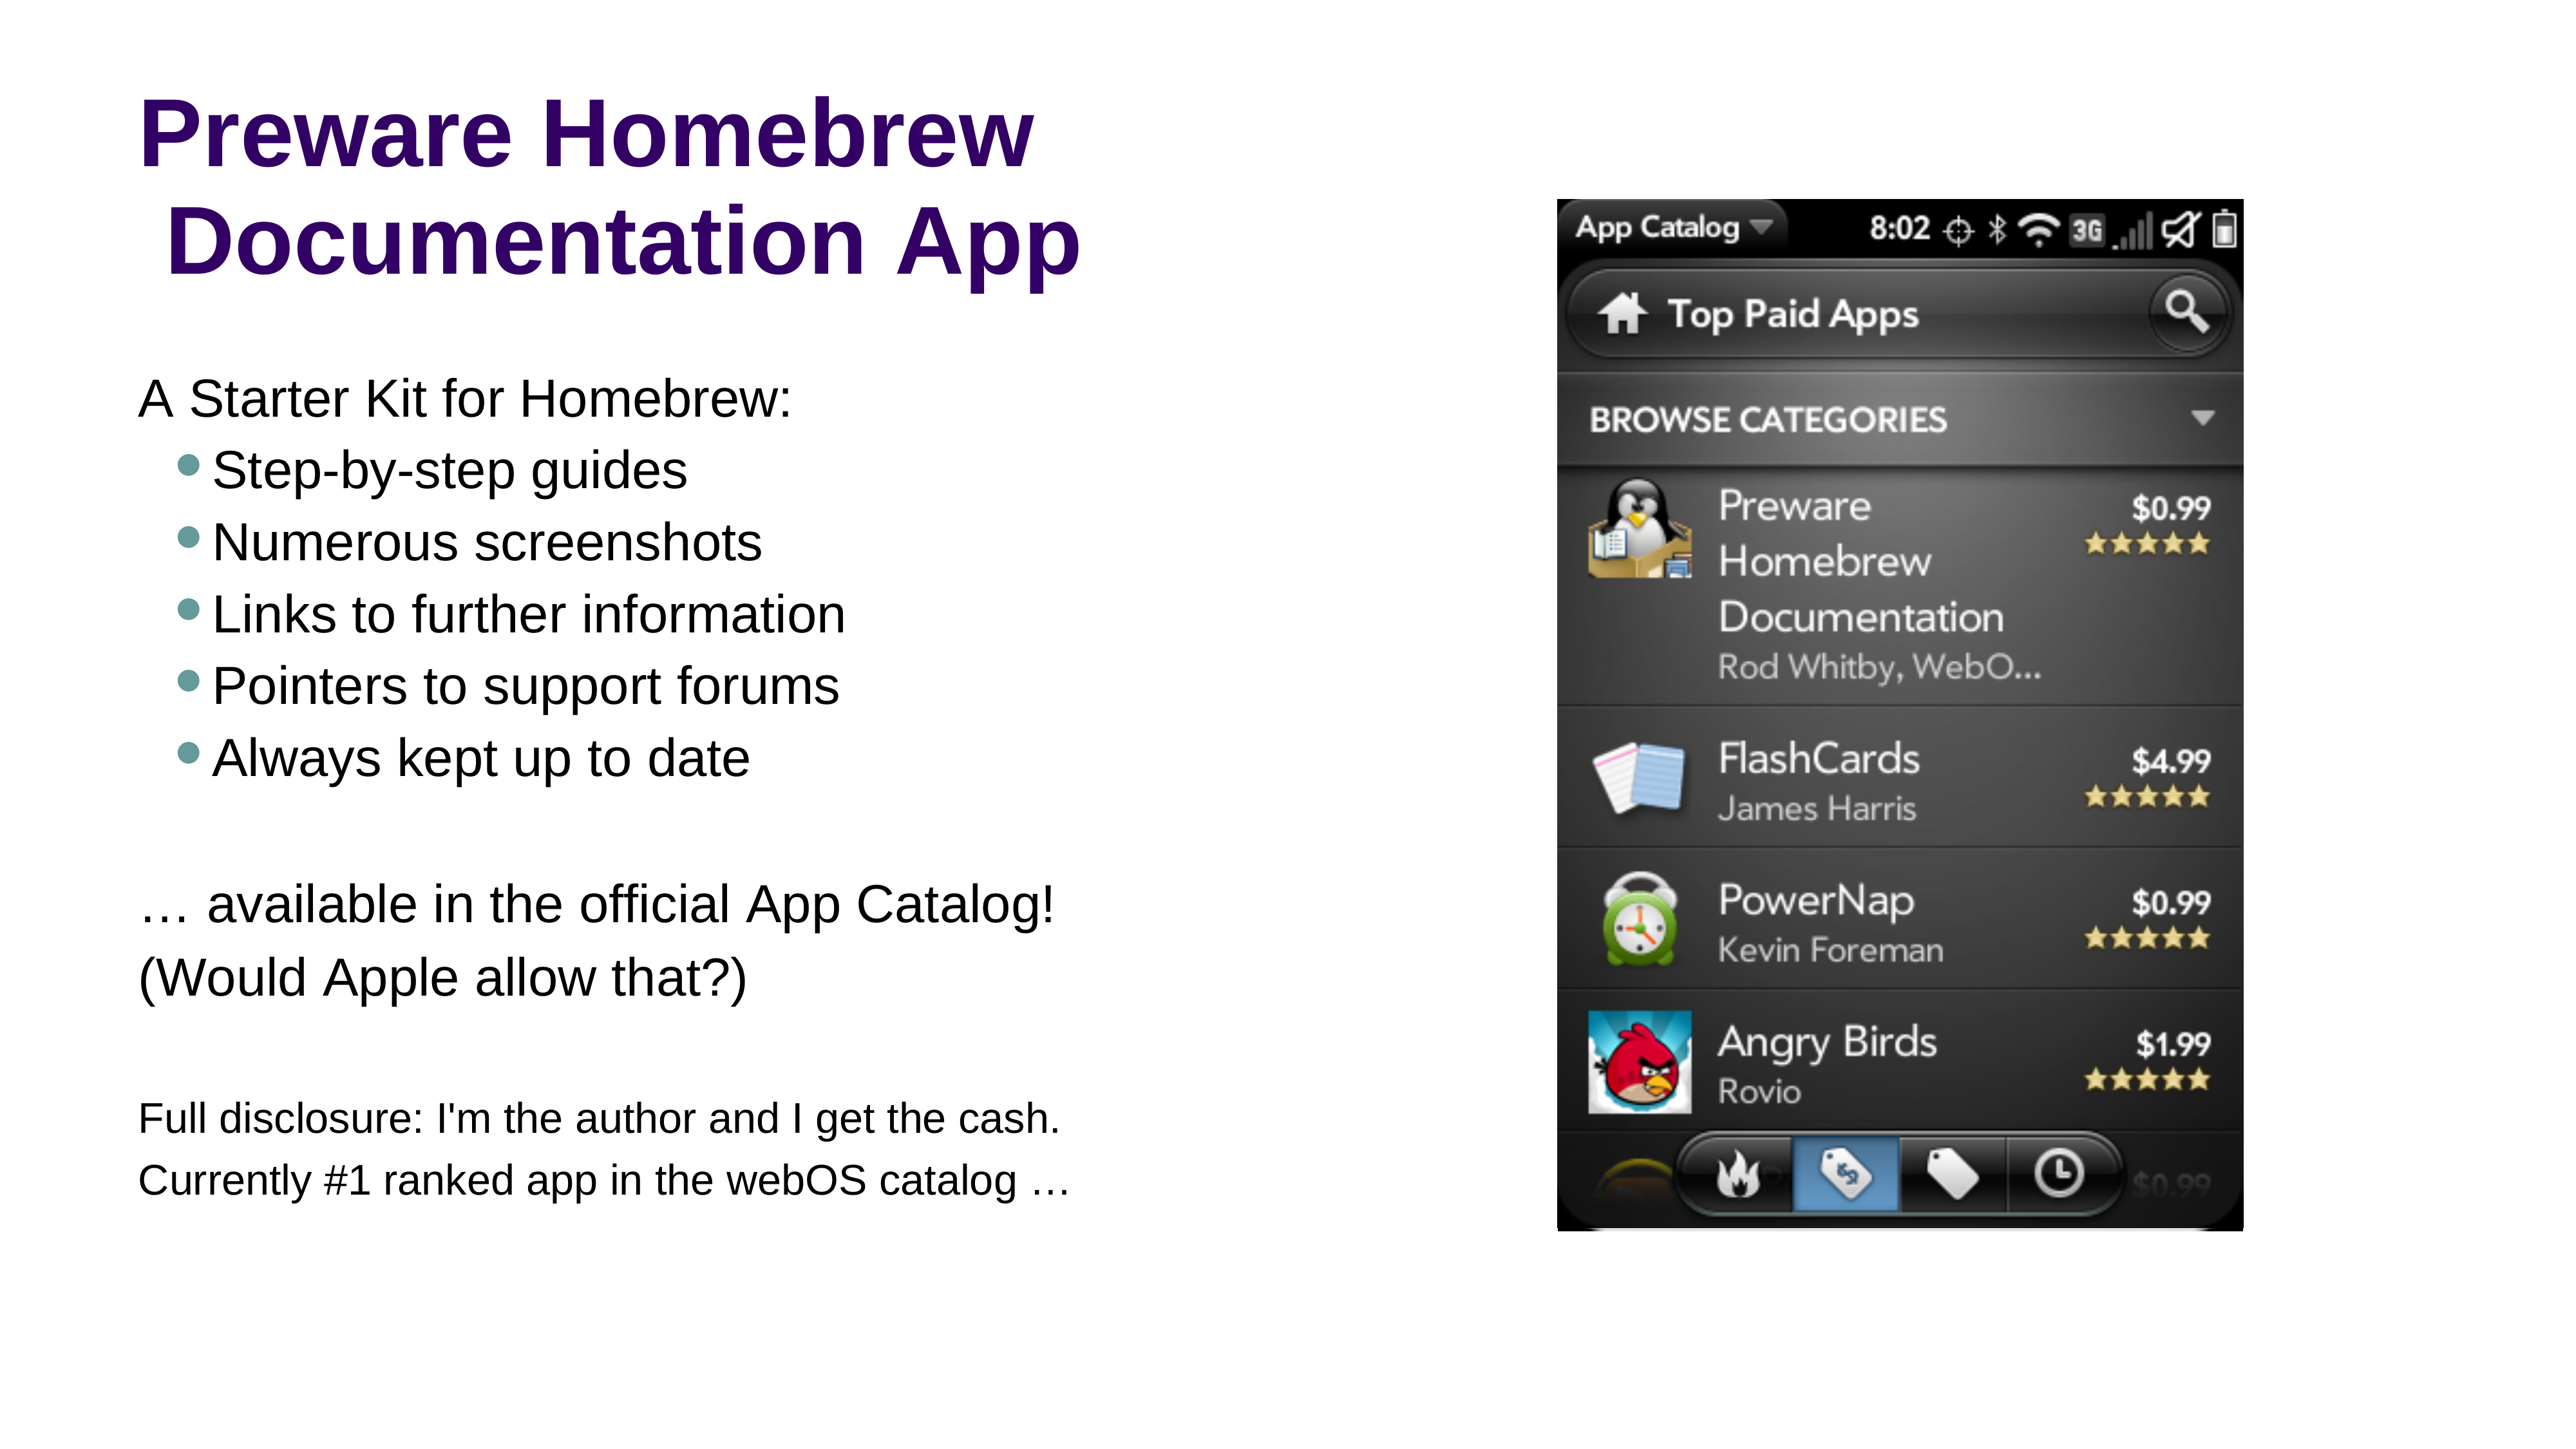

# Preware Homebrew Documentation App
A Starter Kit for Homebrew:
Step-by-step guides
Numerous screenshots
Links to further information
Pointers to support forums
Always kept up to date
… available in the official App Catalog!
(Would Apple allow that?)
Full disclosure: I'm the author and I get the cash.
Currently #1 ranked app in the webOS catalog …